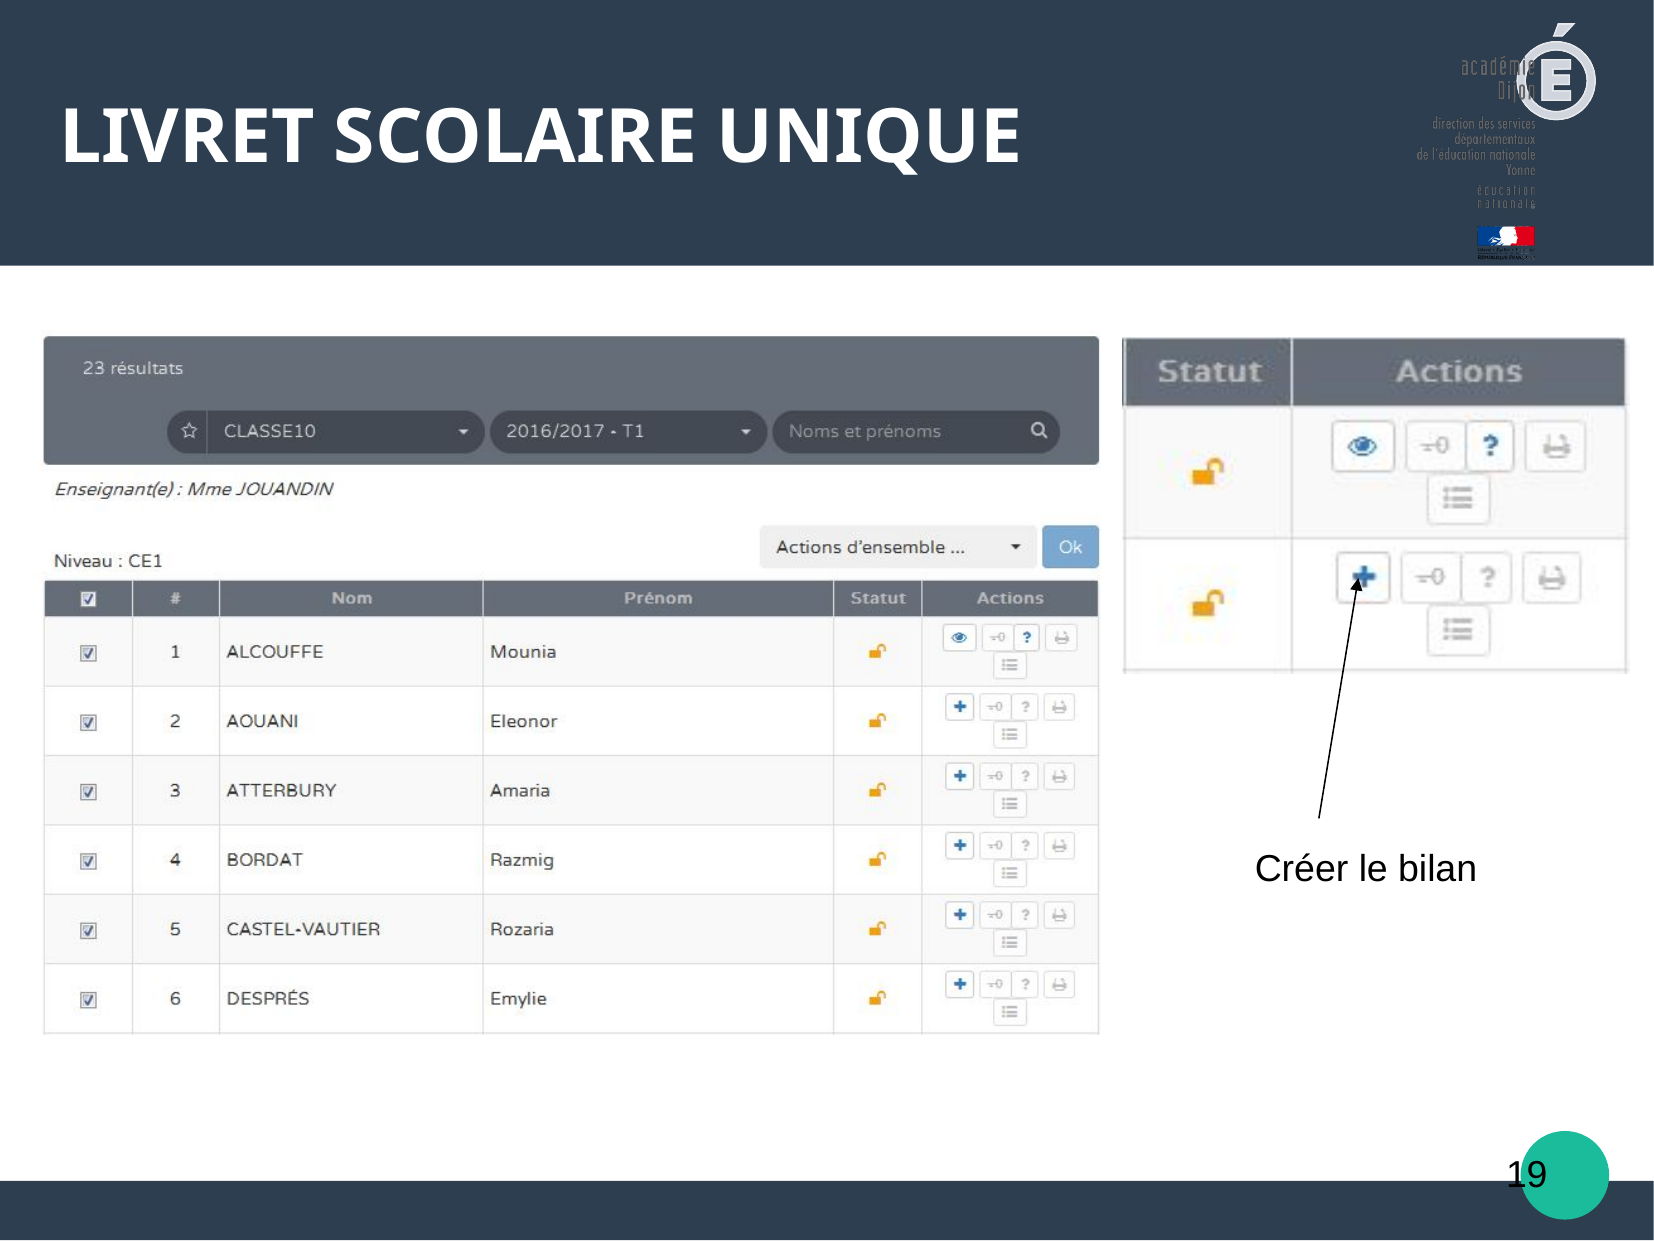

# LIVRET SCOLAIRE UNIQUE
Créer le bilan
19